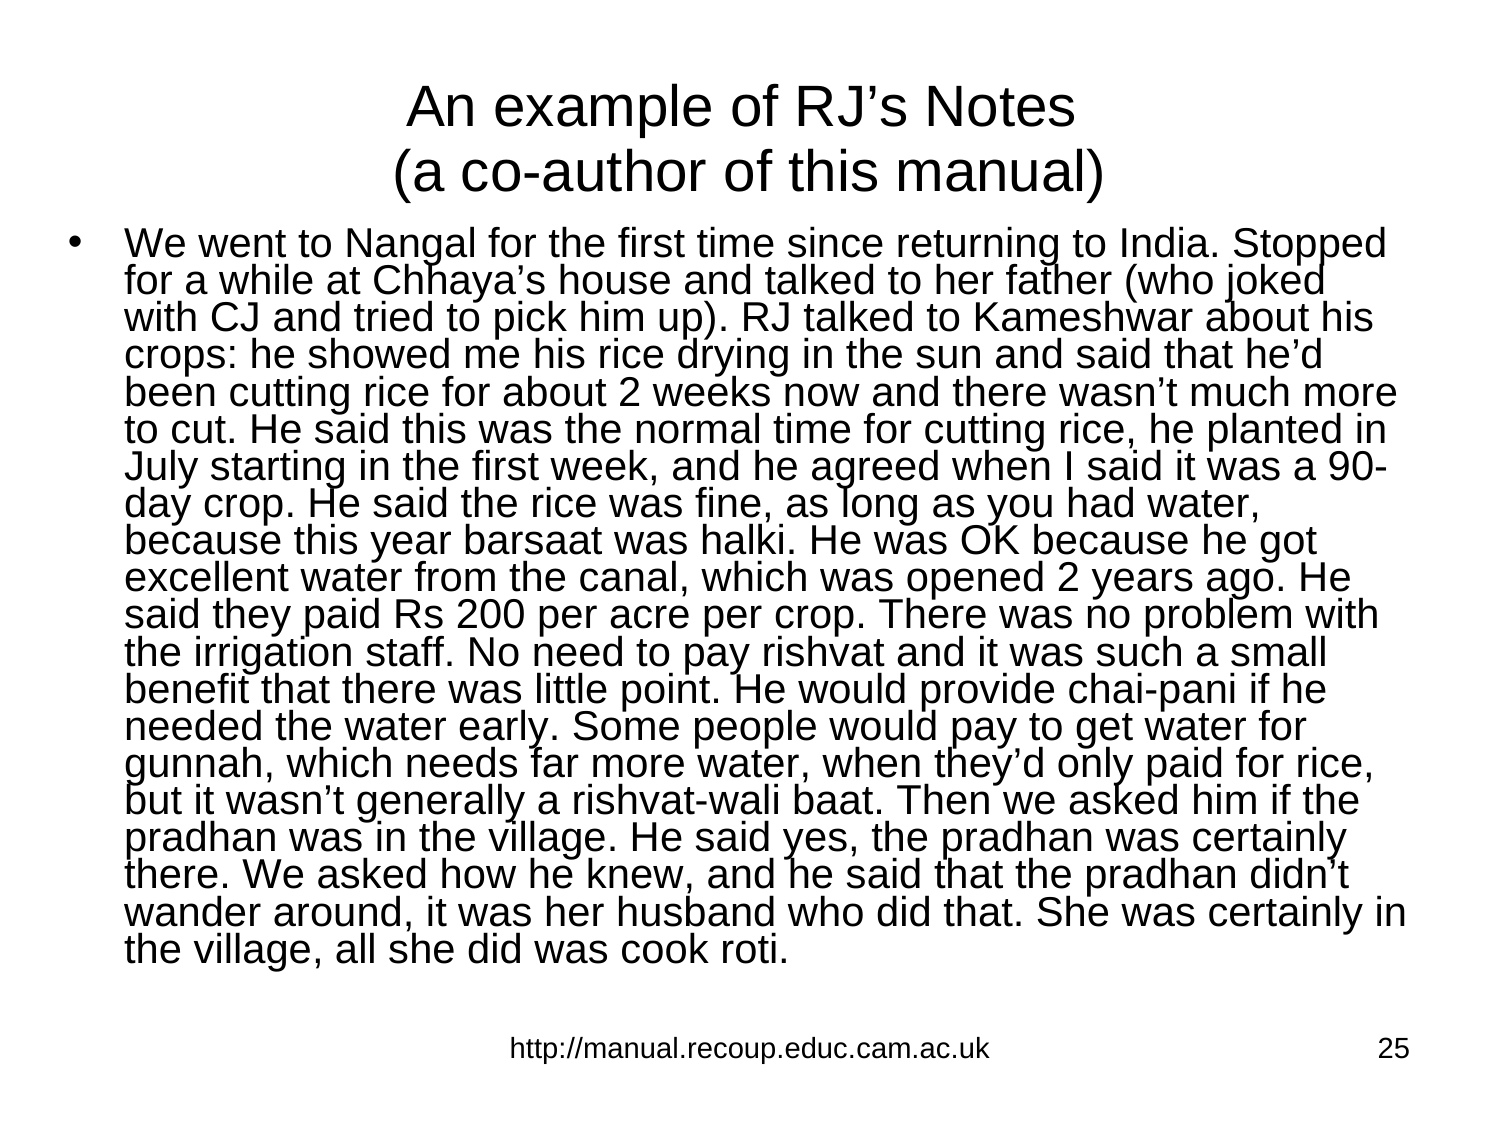

# An example of RJ’s Notes (a co-author of this manual)
We went to Nangal for the first time since returning to India. Stopped for a while at Chhaya’s house and talked to her father (who joked with CJ and tried to pick him up). RJ talked to Kameshwar about his crops: he showed me his rice drying in the sun and said that he’d been cutting rice for about 2 weeks now and there wasn’t much more to cut. He said this was the normal time for cutting rice, he planted in July starting in the first week, and he agreed when I said it was a 90-day crop. He said the rice was fine, as long as you had water, because this year barsaat was halki. He was OK because he got excellent water from the canal, which was opened 2 years ago. He said they paid Rs 200 per acre per crop. There was no problem with the irrigation staff. No need to pay rishvat and it was such a small benefit that there was little point. He would provide chai-pani if he needed the water early. Some people would pay to get water for gunnah, which needs far more water, when they’d only paid for rice, but it wasn’t generally a rishvat-wali baat. Then we asked him if the pradhan was in the village. He said yes, the pradhan was certainly there. We asked how he knew, and he said that the pradhan didn’t wander around, it was her husband who did that. She was certainly in the village, all she did was cook roti.
http://manual.recoup.educ.cam.ac.uk
25